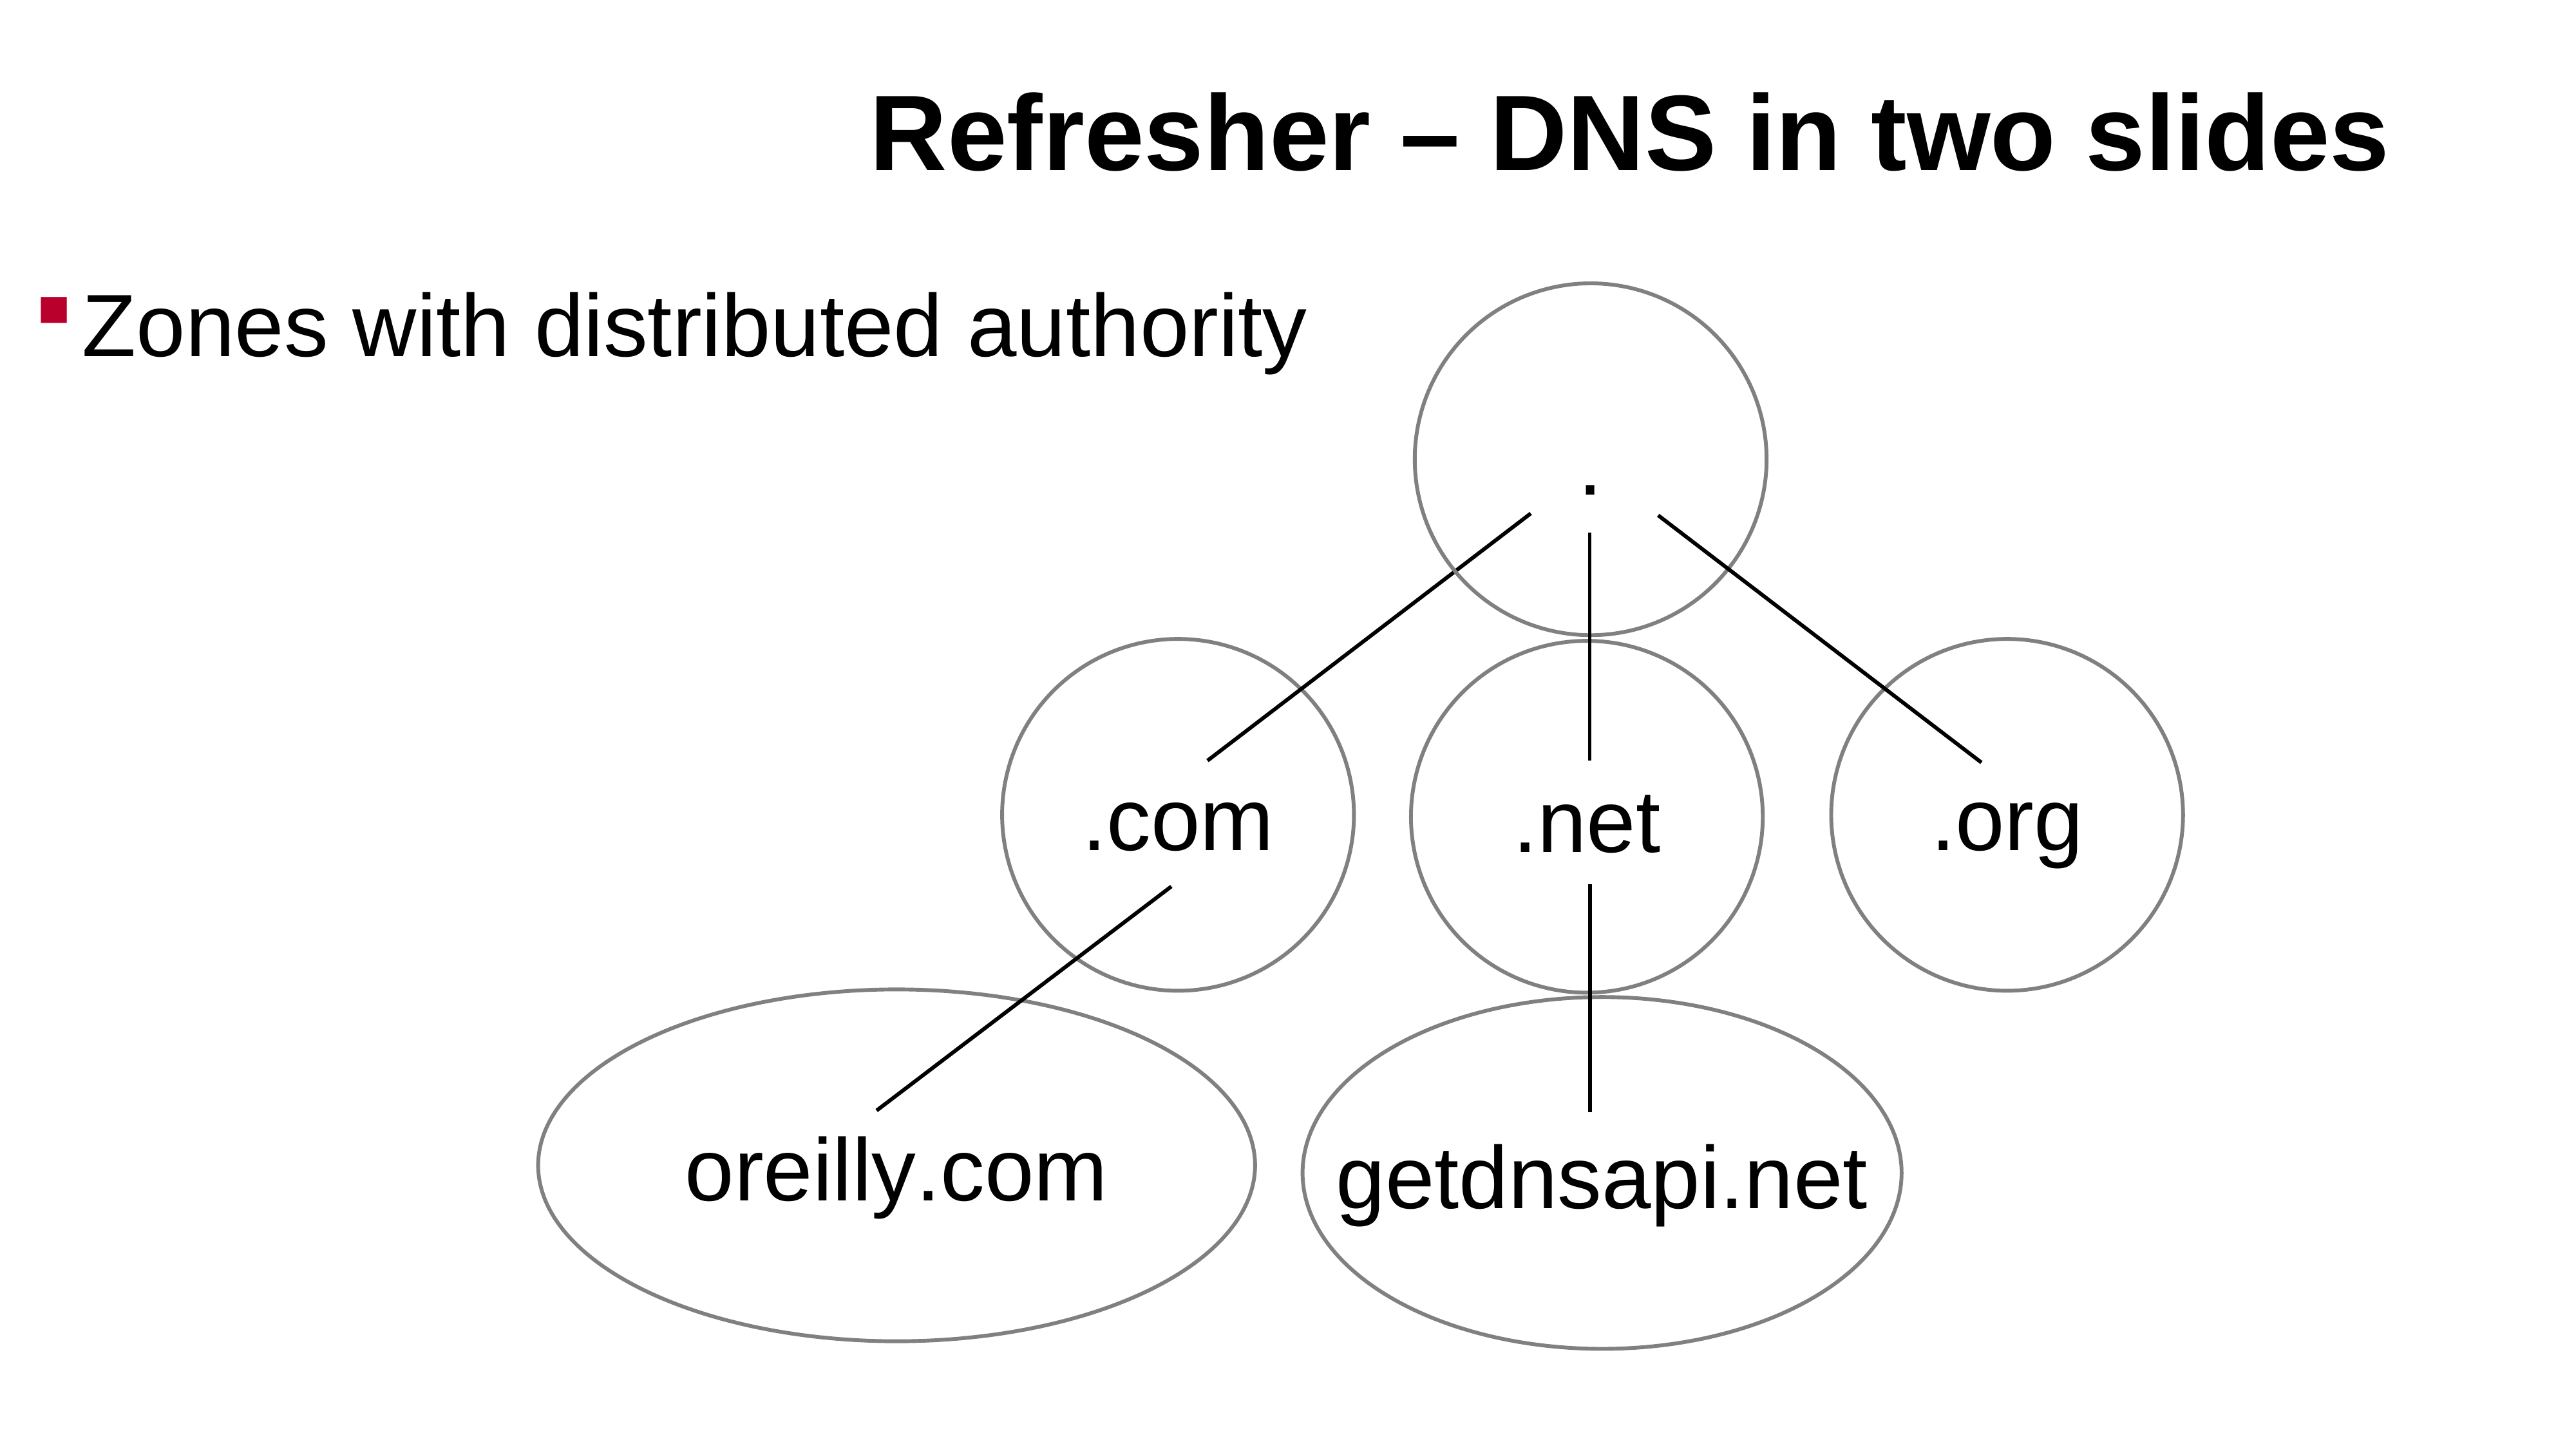

# Refresher – DNS in two slides
Zones with distributed authority
.
.com
.org
.net
oreilly.com
getdnsapi.net